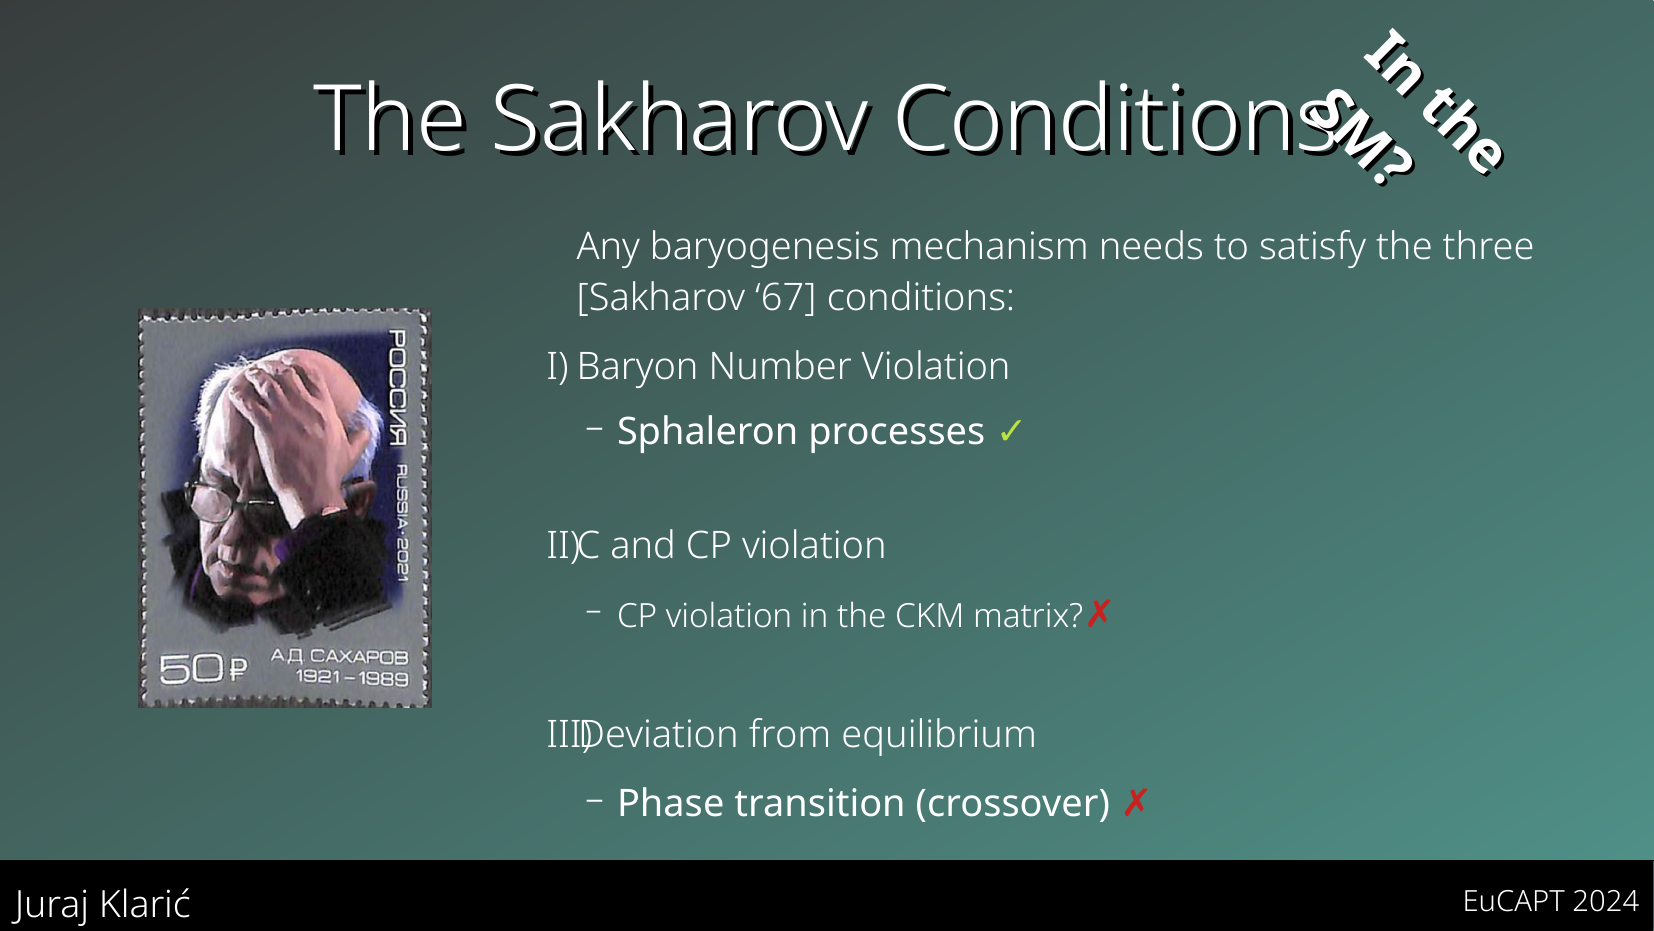

# The Sakharov Conditions
In the SM?
Any baryogenesis mechanism needs to satisfy the three [Sakharov ‘67] conditions:
Baryon Number Violation
Sphaleron processes ✓
C and CP violation
CP violation in the CKM matrix?✗
Deviation from equilibrium
Phase transition (crossover) ✗
Juraj Klarić
EuCAPT 2024